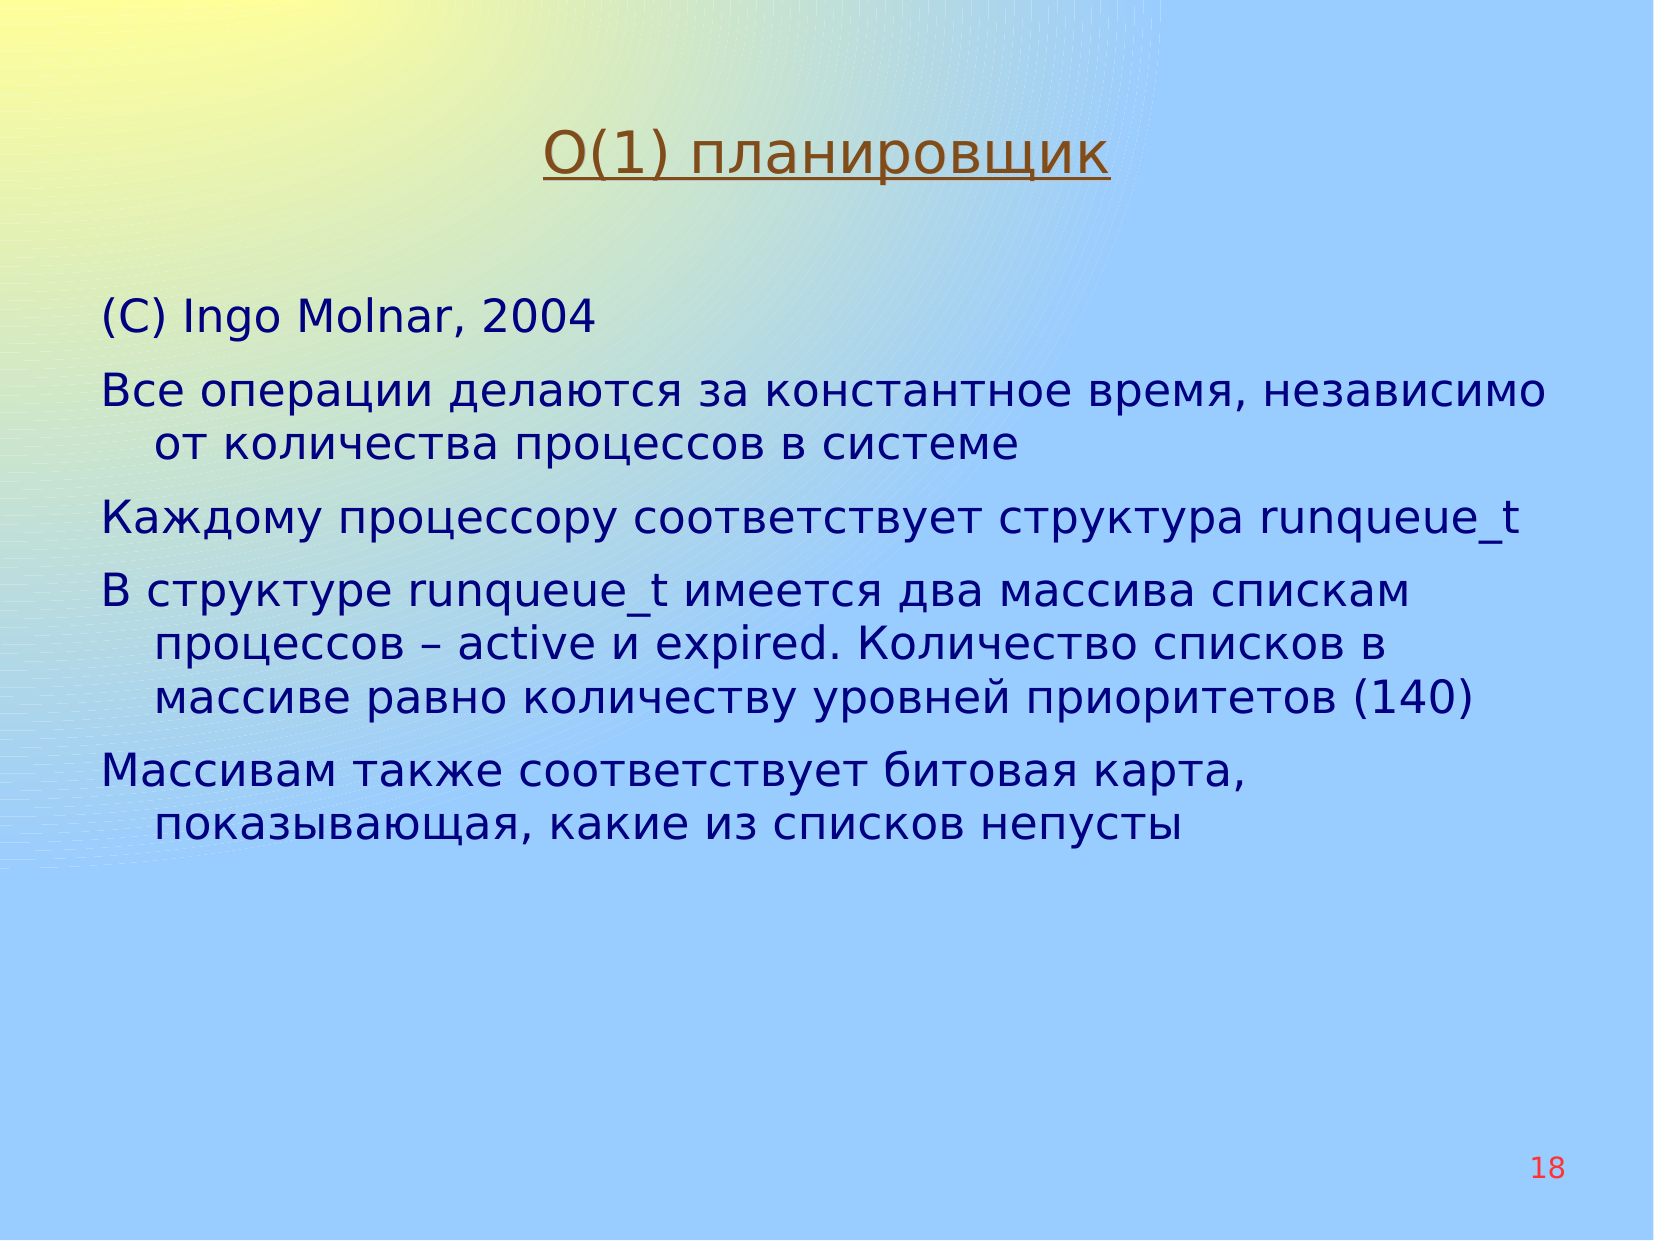

# O(1) планировщик
(C) Ingo Molnar, 2004
Все операции делаются за константное время, независимо от количества процессов в системе
Каждому процессору соответствует структура runqueue_t
В структуре runqueue_t имеется два массива спискам процессов – active и expired. Количество списков в массиве равно количеству уровней приоритетов (140)
Массивам также соответствует битовая карта, показывающая, какие из списков непусты
18